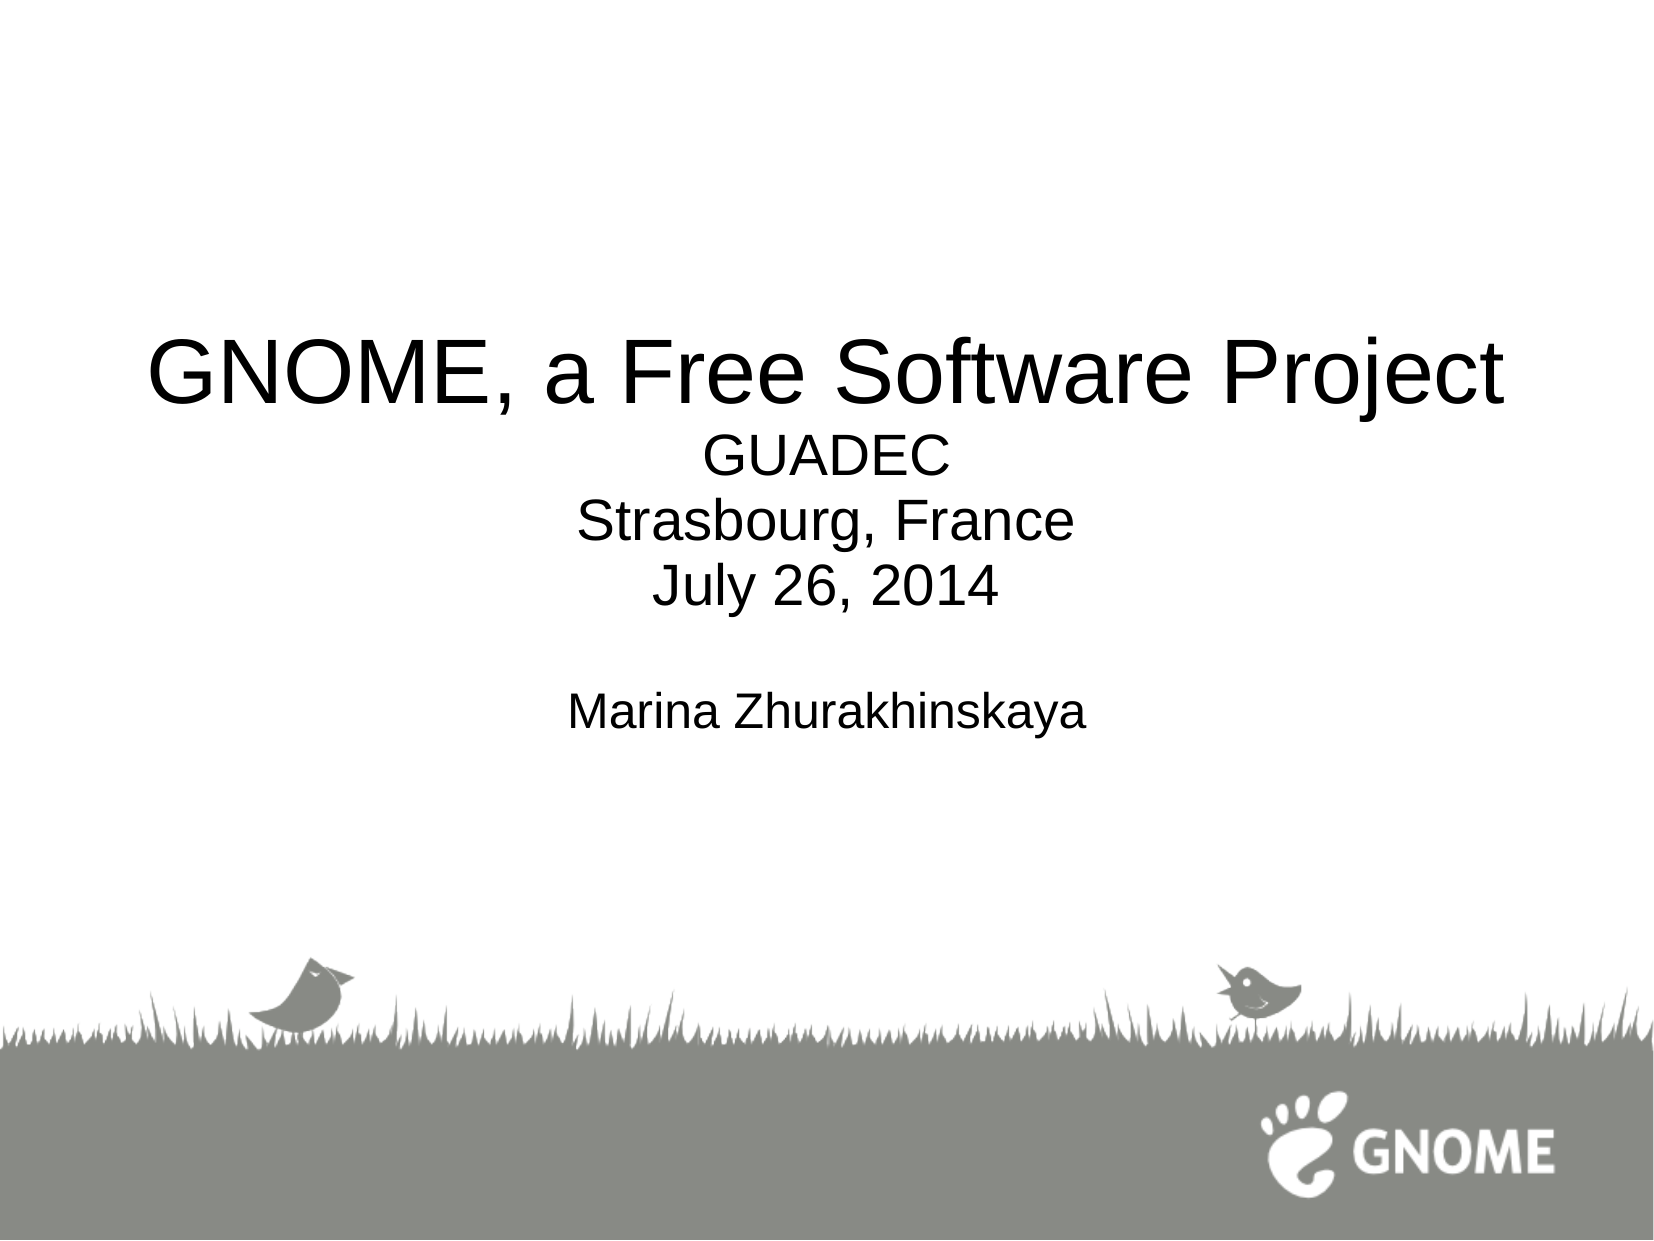

# GNOME, a Free Software Project
GUADEC
Strasbourg, France
July 26, 2014
Marina Zhurakhinskaya